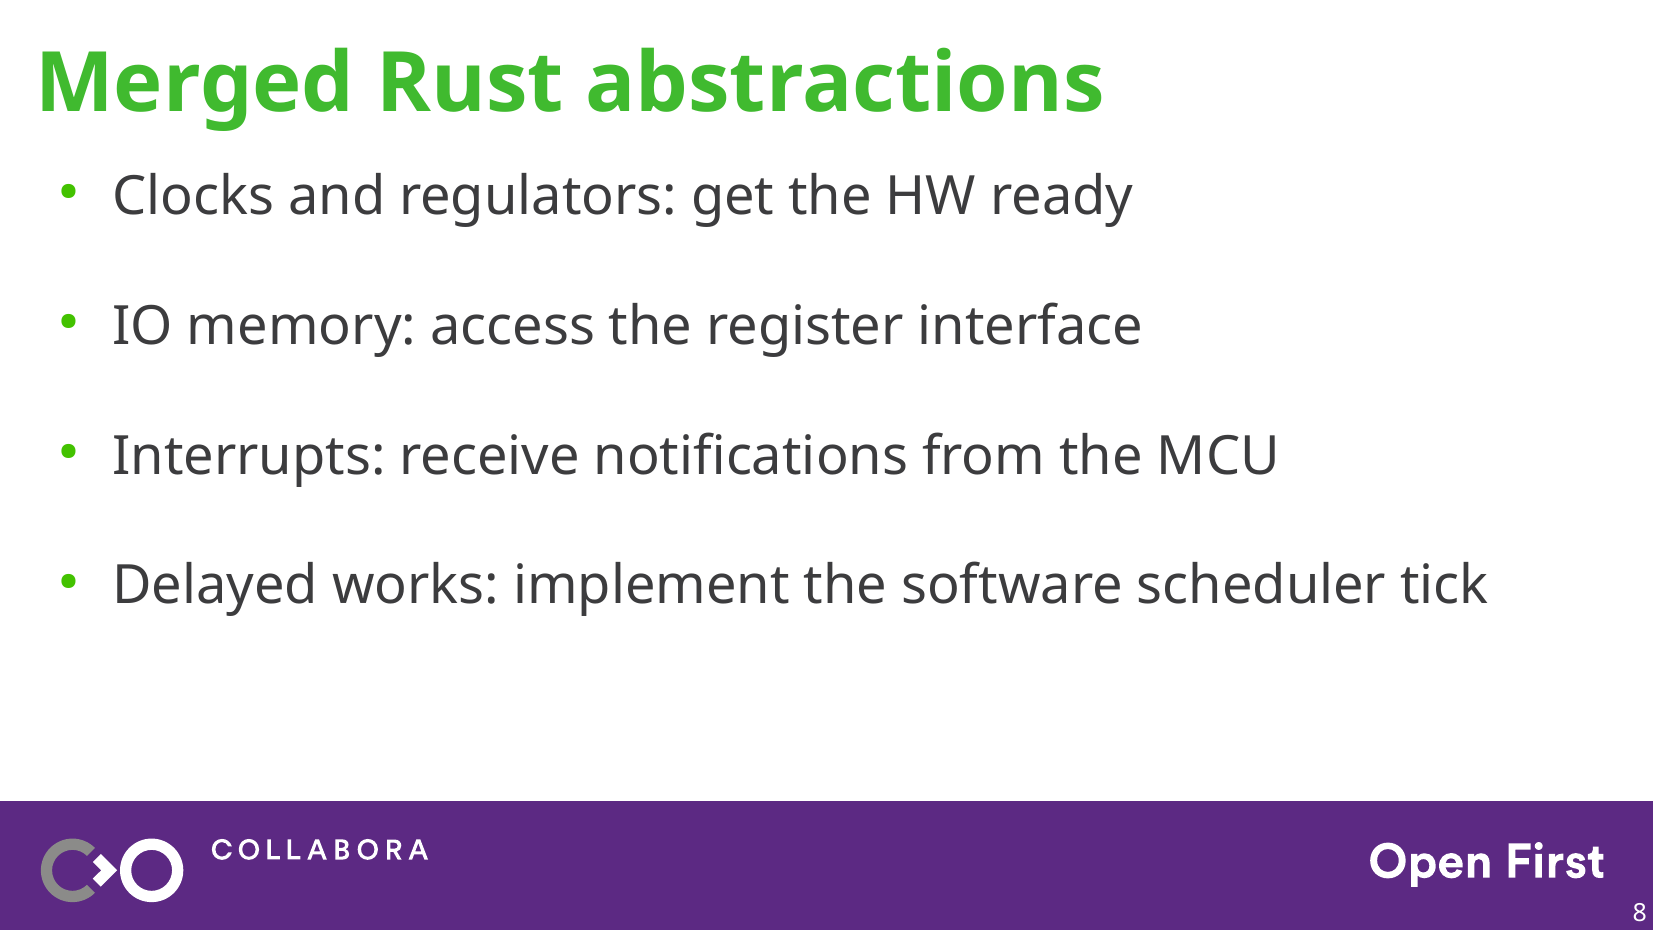

# Merged Rust abstractions
Clocks and regulators: get the HW ready
IO memory: access the register interface
Interrupts: receive notifications from the MCU
Delayed works: implement the software scheduler tick